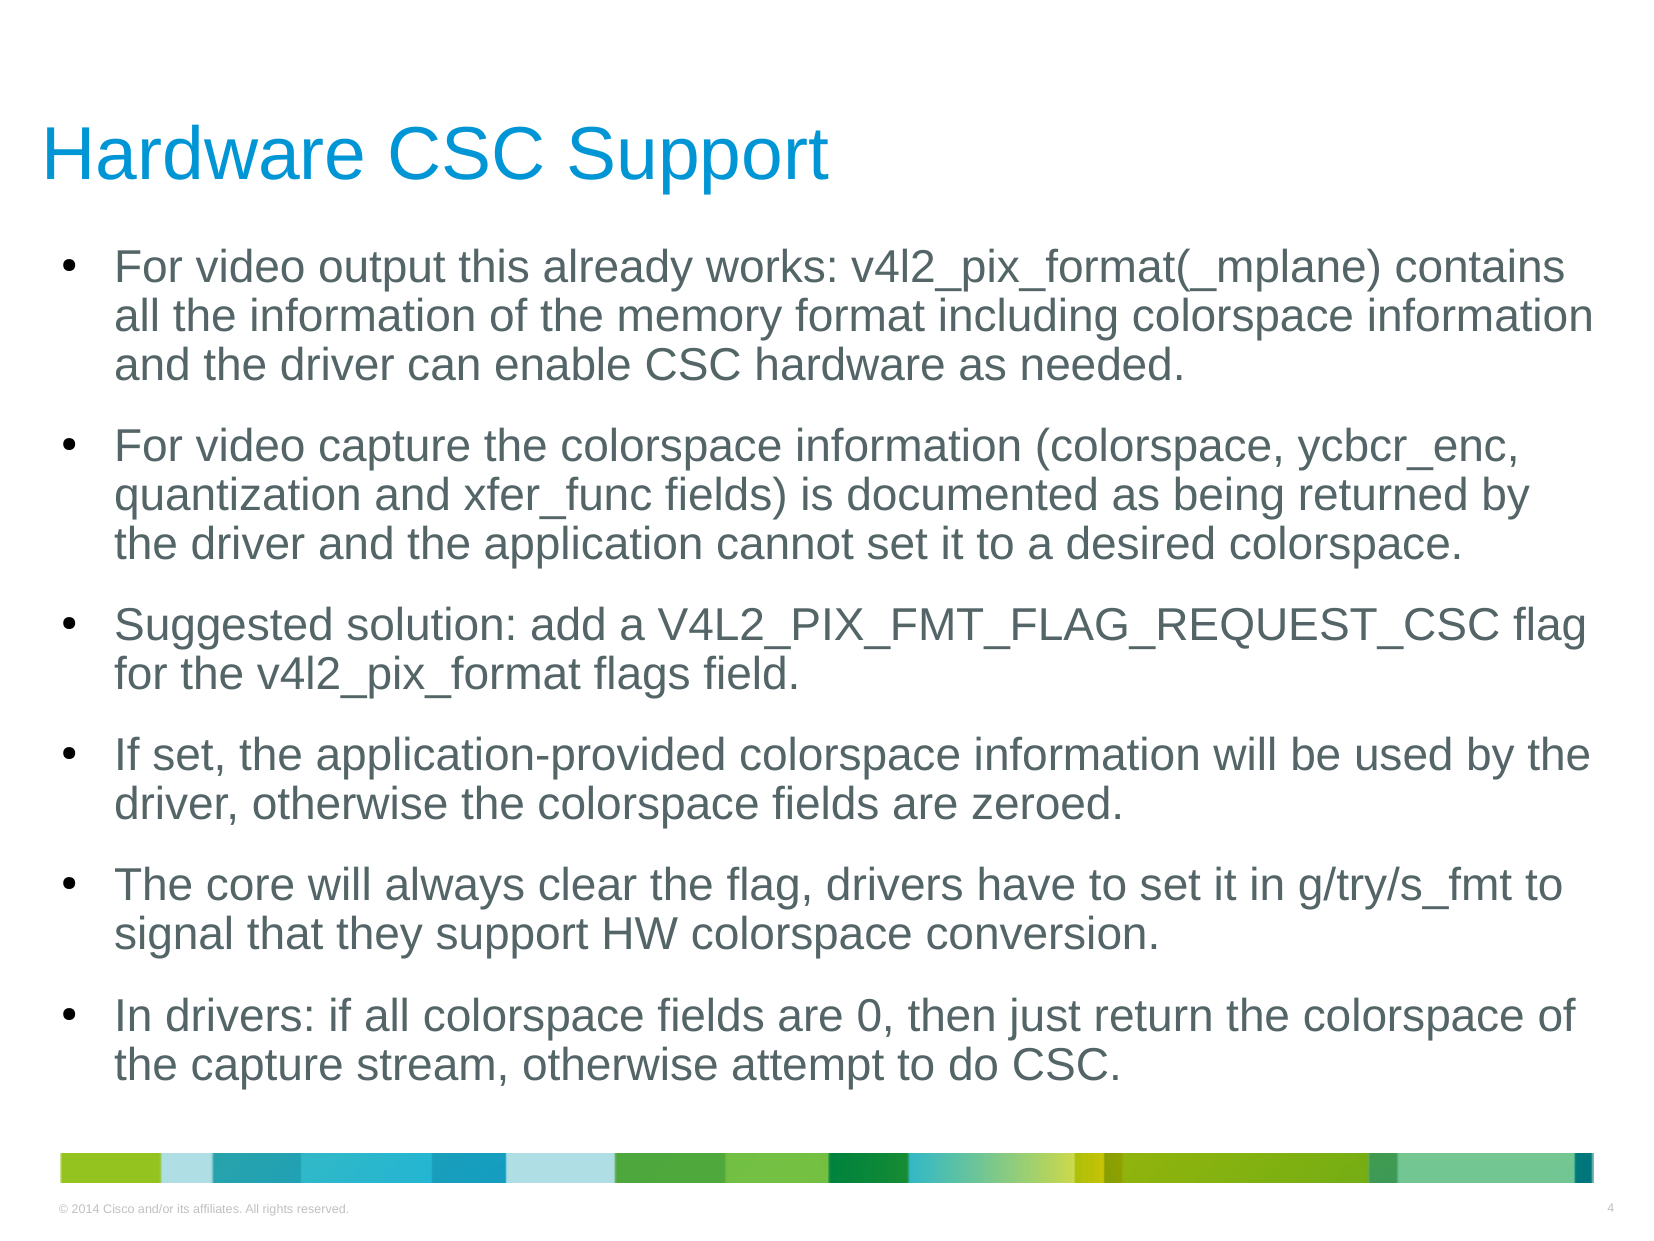

# Hardware CSC Support
For video output this already works: v4l2_pix_format(_mplane) contains all the information of the memory format including colorspace information and the driver can enable CSC hardware as needed.
For video capture the colorspace information (colorspace, ycbcr_enc, quantization and xfer_func fields) is documented as being returned by the driver and the application cannot set it to a desired colorspace.
Suggested solution: add a V4L2_PIX_FMT_FLAG_REQUEST_CSC flag for the v4l2_pix_format flags field.
If set, the application-provided colorspace information will be used by the driver, otherwise the colorspace fields are zeroed.
The core will always clear the flag, drivers have to set it in g/try/s_fmt to signal that they support HW colorspace conversion.
In drivers: if all colorspace fields are 0, then just return the colorspace of the capture stream, otherwise attempt to do CSC.